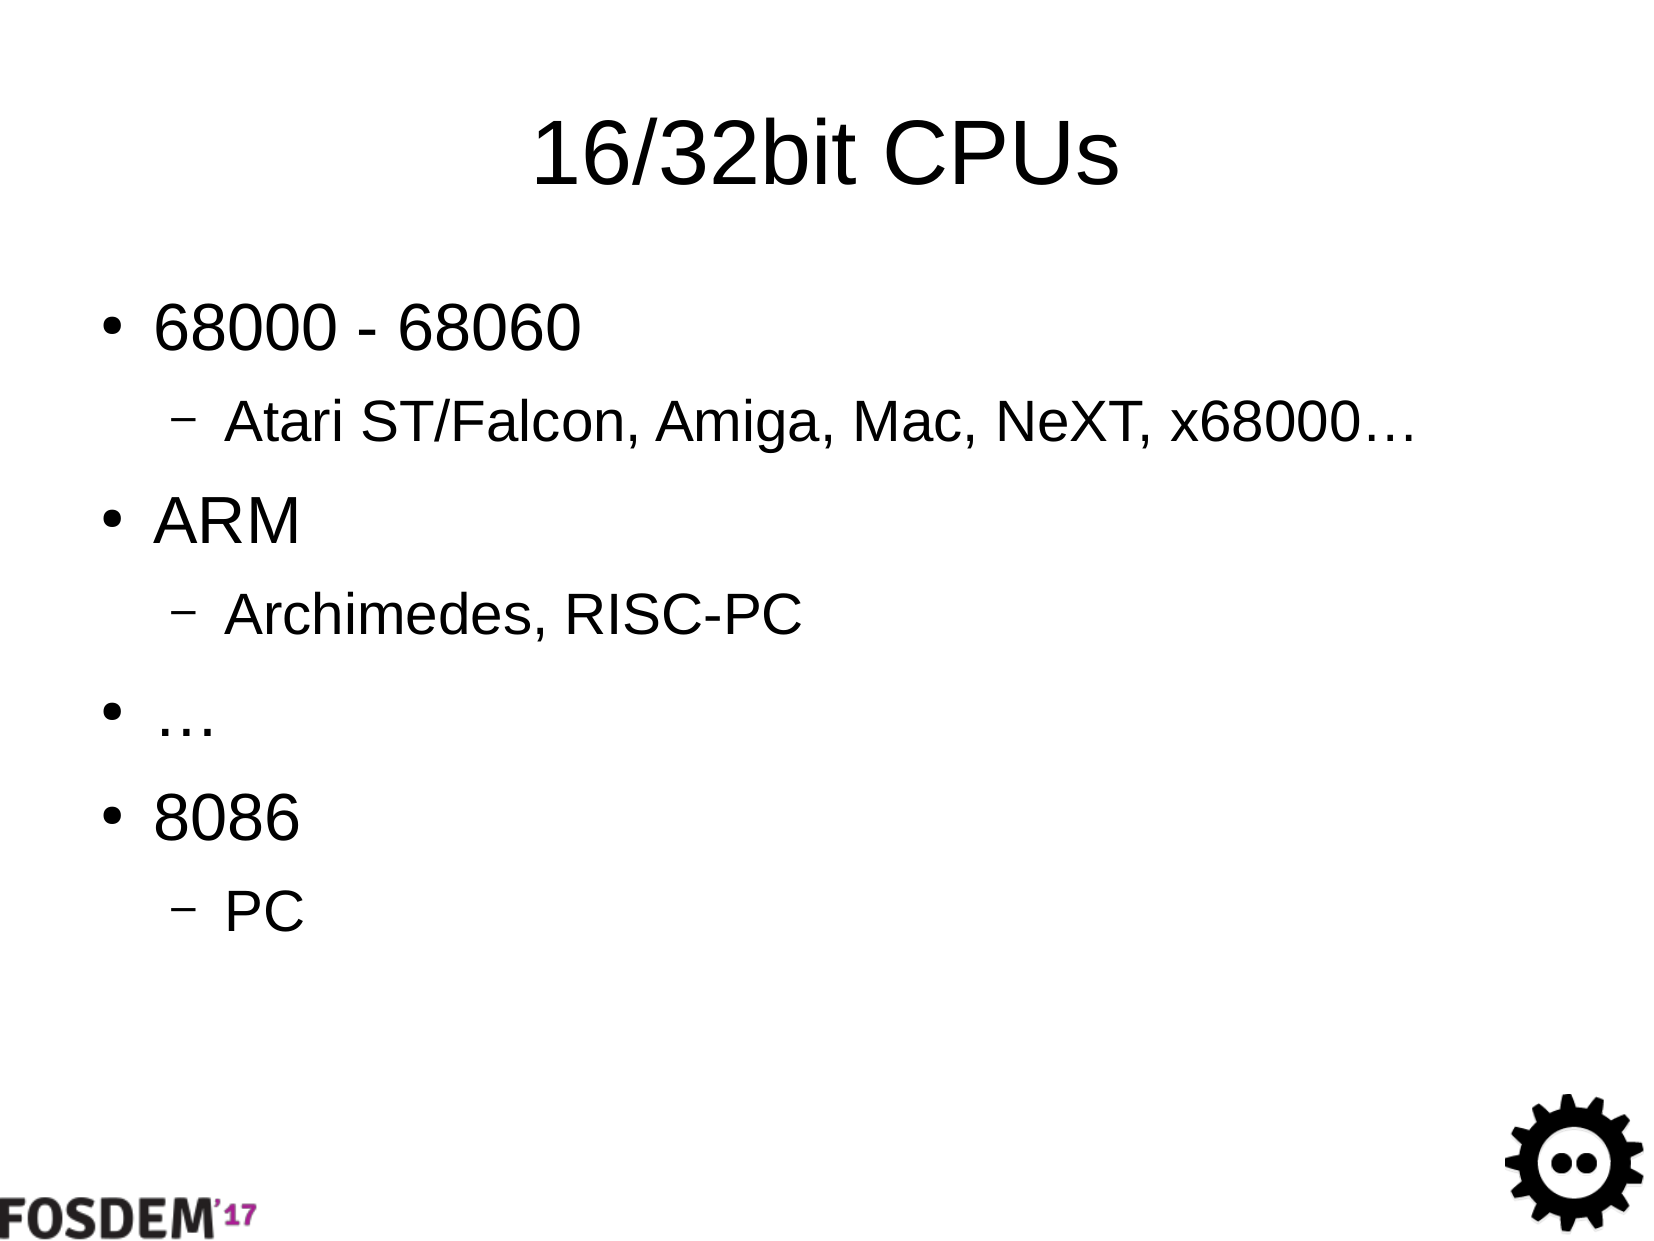

# 16/32bit CPUs
68000 - 68060
Atari ST/Falcon, Amiga, Mac, NeXT, x68000…
ARM
Archimedes, RISC-PC
…
8086
PC